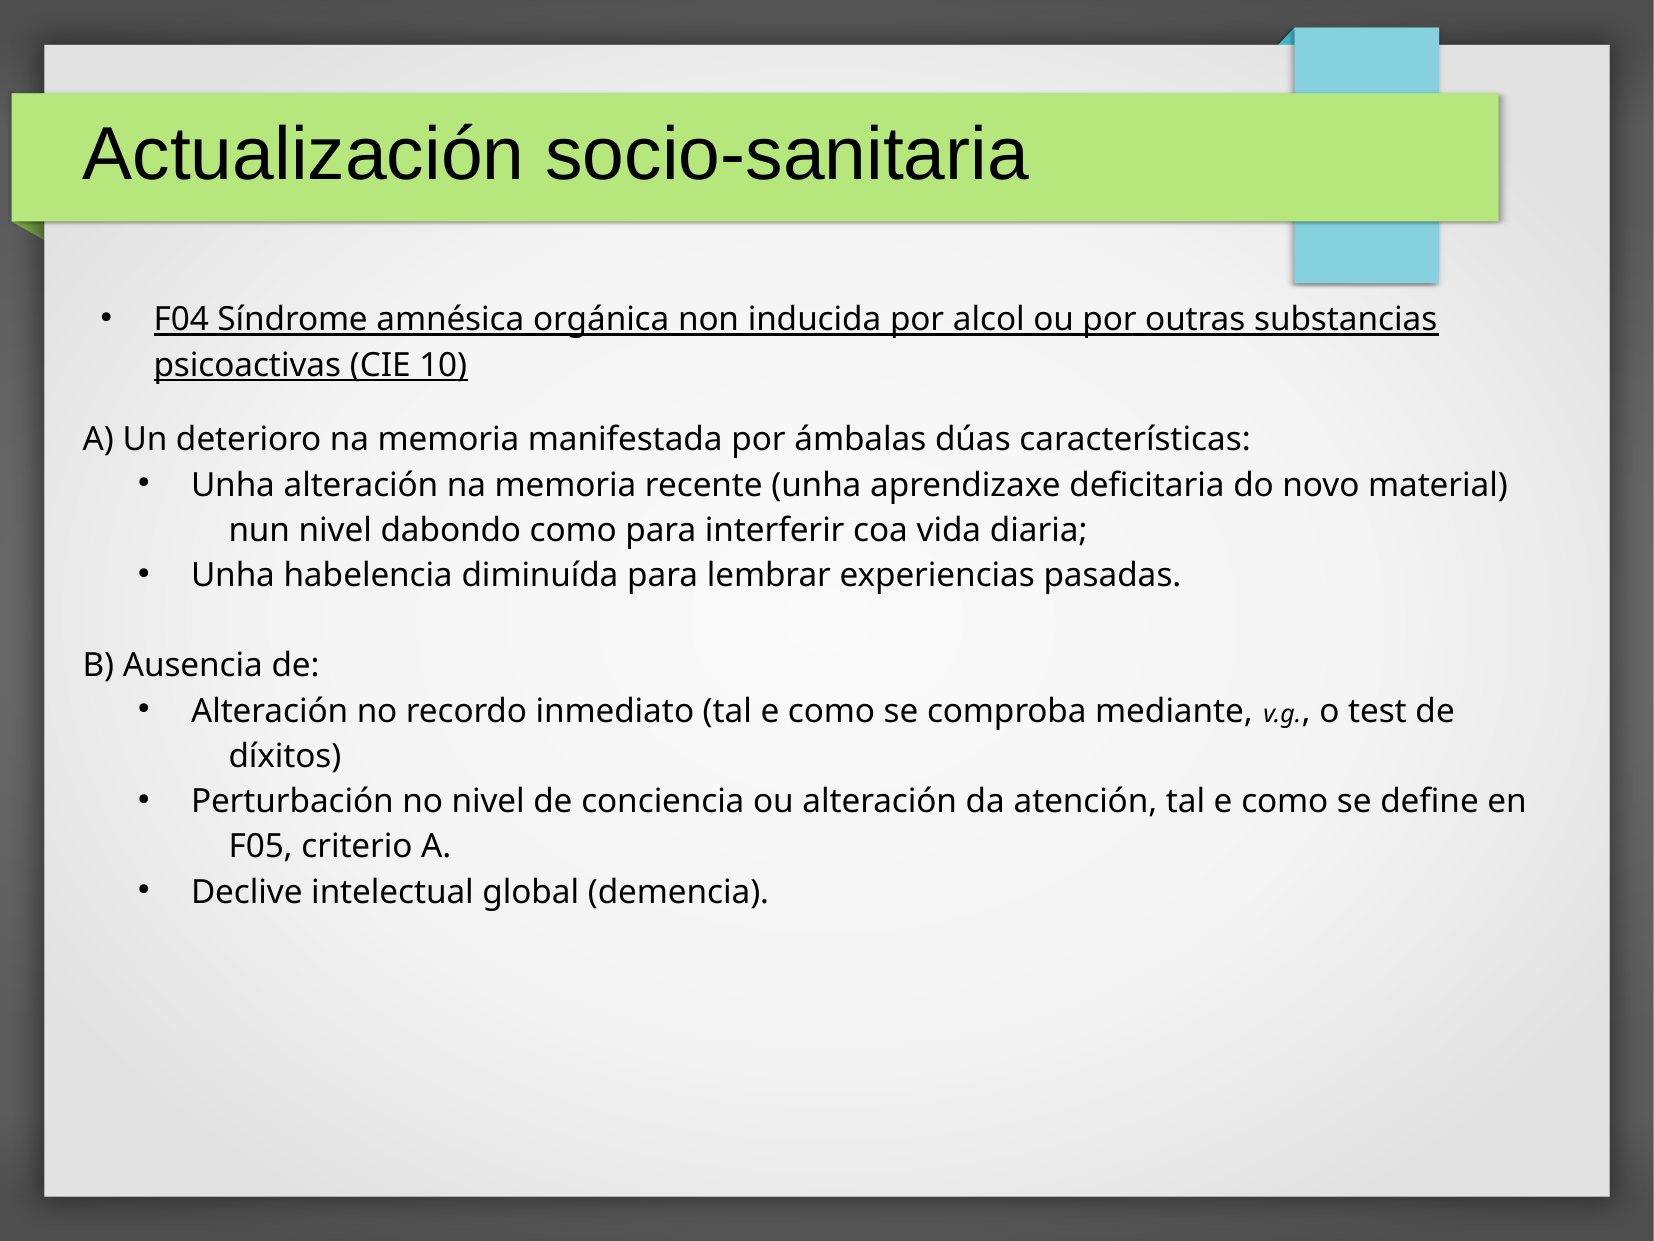

# Actualización socio-sanitaria
F04 Síndrome amnésica orgánica non inducida por alcol ou por outras substancias psicoactivas (CIE 10)
A) Un deterioro na memoria manifestada por ámbalas dúas características:
Unha alteración na memoria recente (unha aprendizaxe deficitaria do novo material) nun nivel dabondo como para interferir coa vida diaria;
Unha habelencia diminuída para lembrar experiencias pasadas.
B) Ausencia de:
Alteración no recordo inmediato (tal e como se comproba mediante, v.g., o test de díxitos)
Perturbación no nivel de conciencia ou alteración da atención, tal e como se define en F05, criterio A.
Declive intelectual global (demencia).